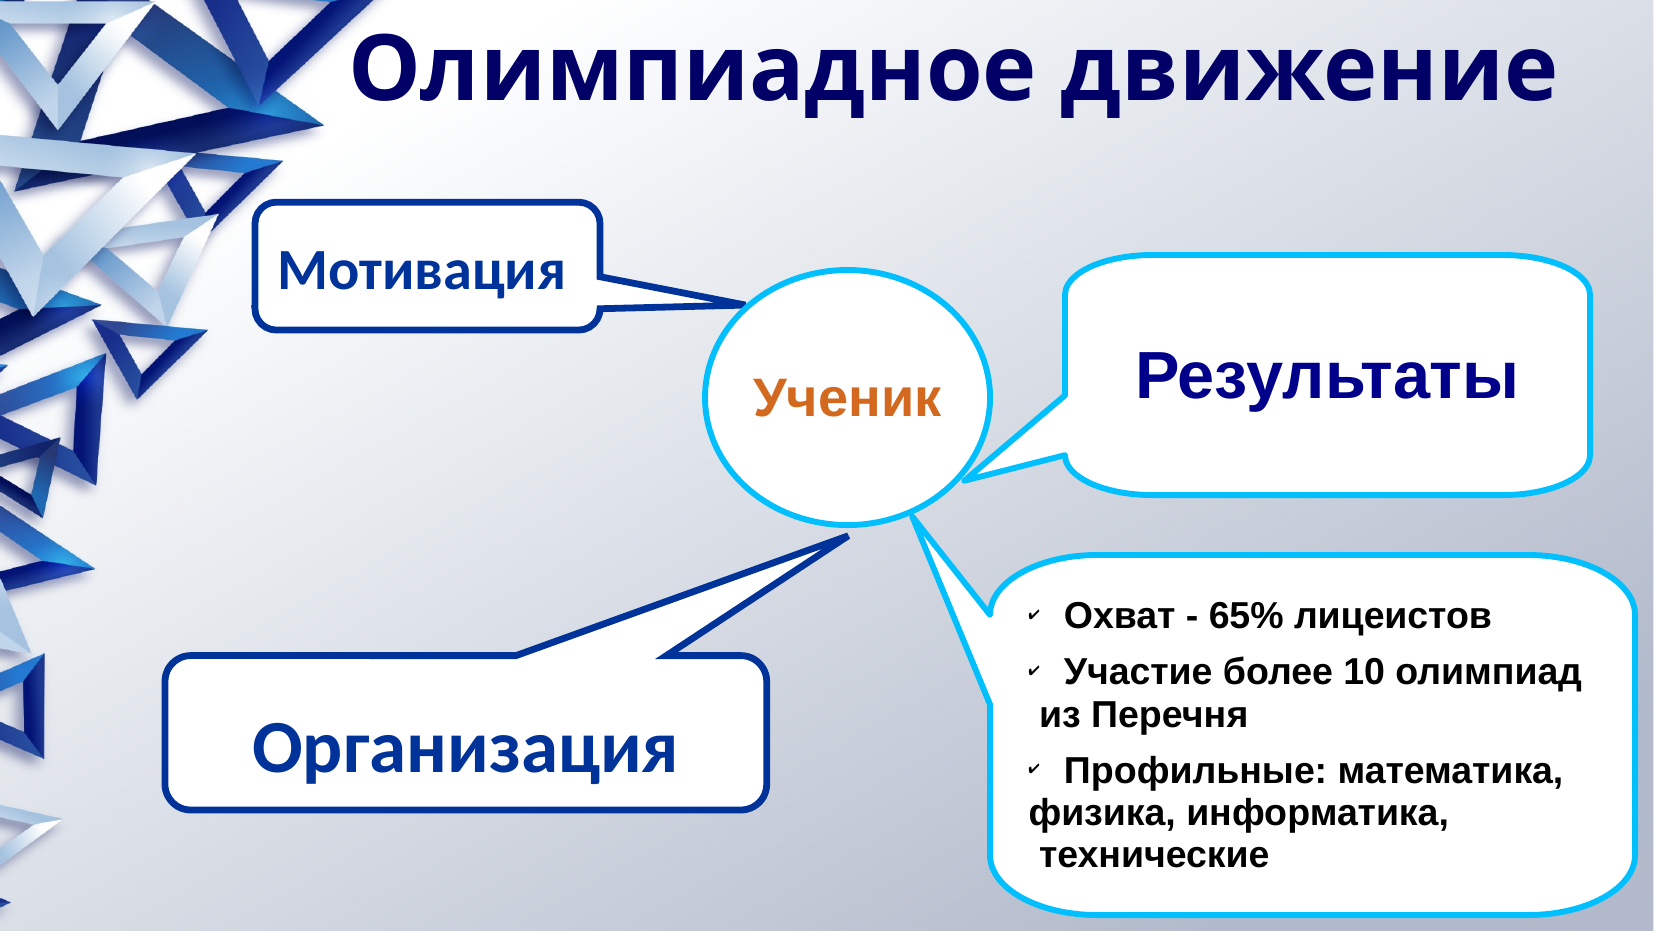

# Олимпиадное движение
Мотивация
Результаты
Ученик
Охват - 65% лицеистов
Участие более 10 олимпиад
 из Перечня
Профильные: математика,
физика, информатика,
 технические
Организация